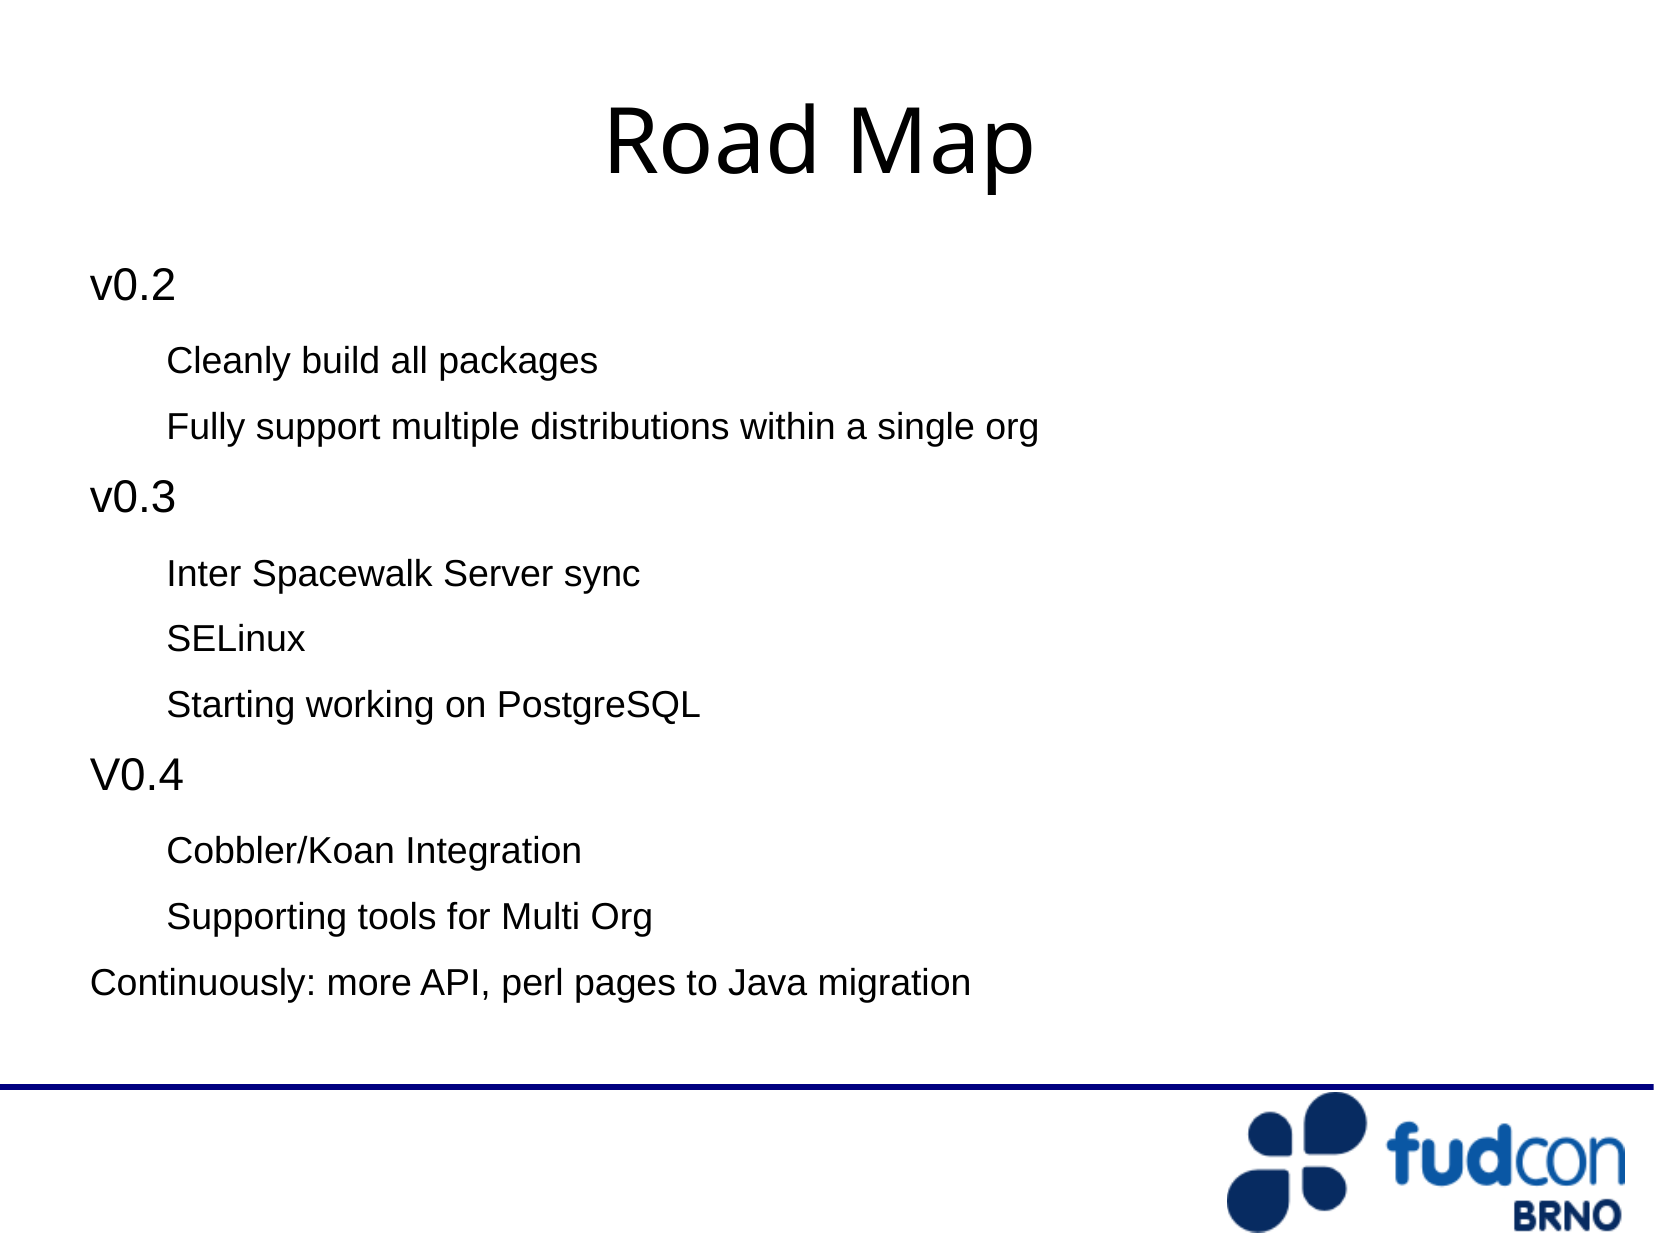

# Road Map
v0.2
Cleanly build all packages
Fully support multiple distributions within a single org
v0.3
Inter Spacewalk Server sync
SELinux
Starting working on PostgreSQL
V0.4
Cobbler/Koan Integration
Supporting tools for Multi Org
Continuously: more API, perl pages to Java migration